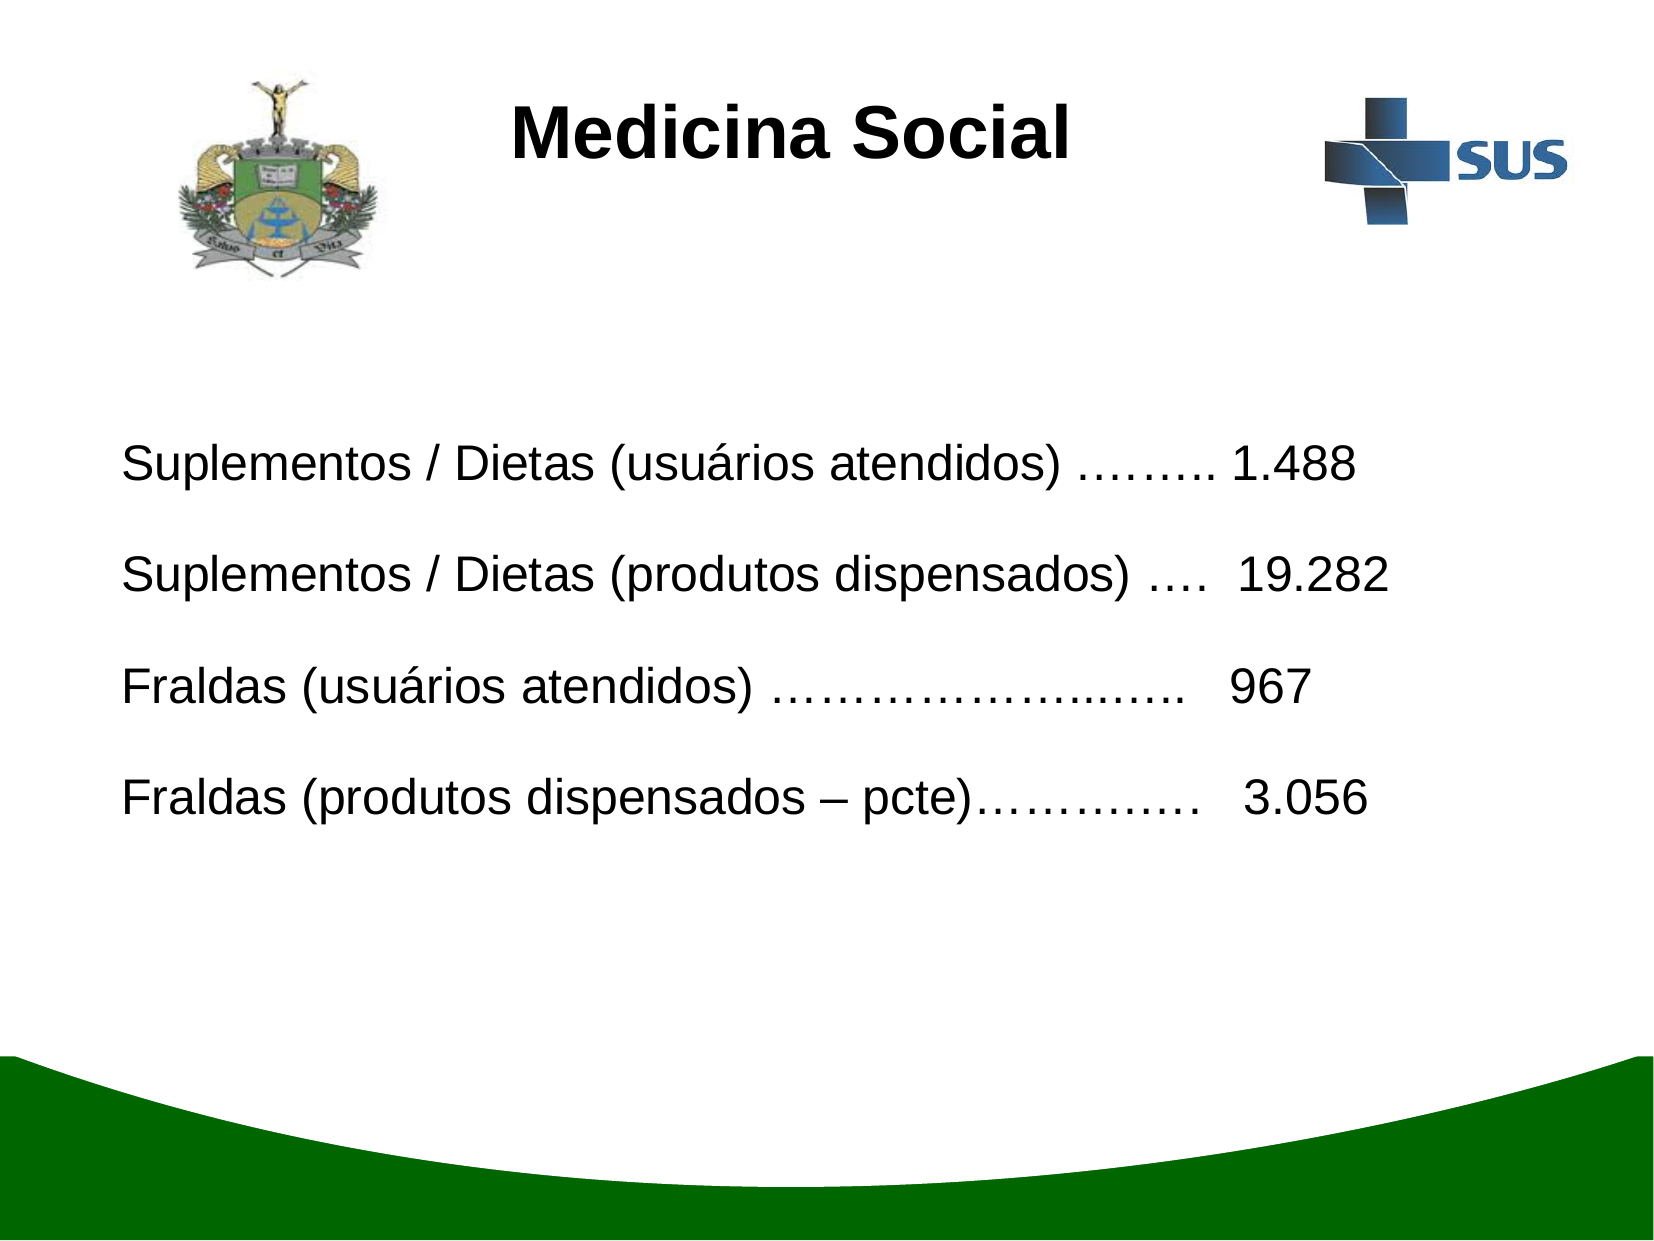

Medicina Social
Suplementos / Dietas (usuários atendidos) .…….. 1.488
Suplementos / Dietas (produtos dispensados) …. 19.282
Fraldas (usuários atendidos) ………………...….. 967
Fraldas (produtos dispensados – pcte)……….…. 3.056